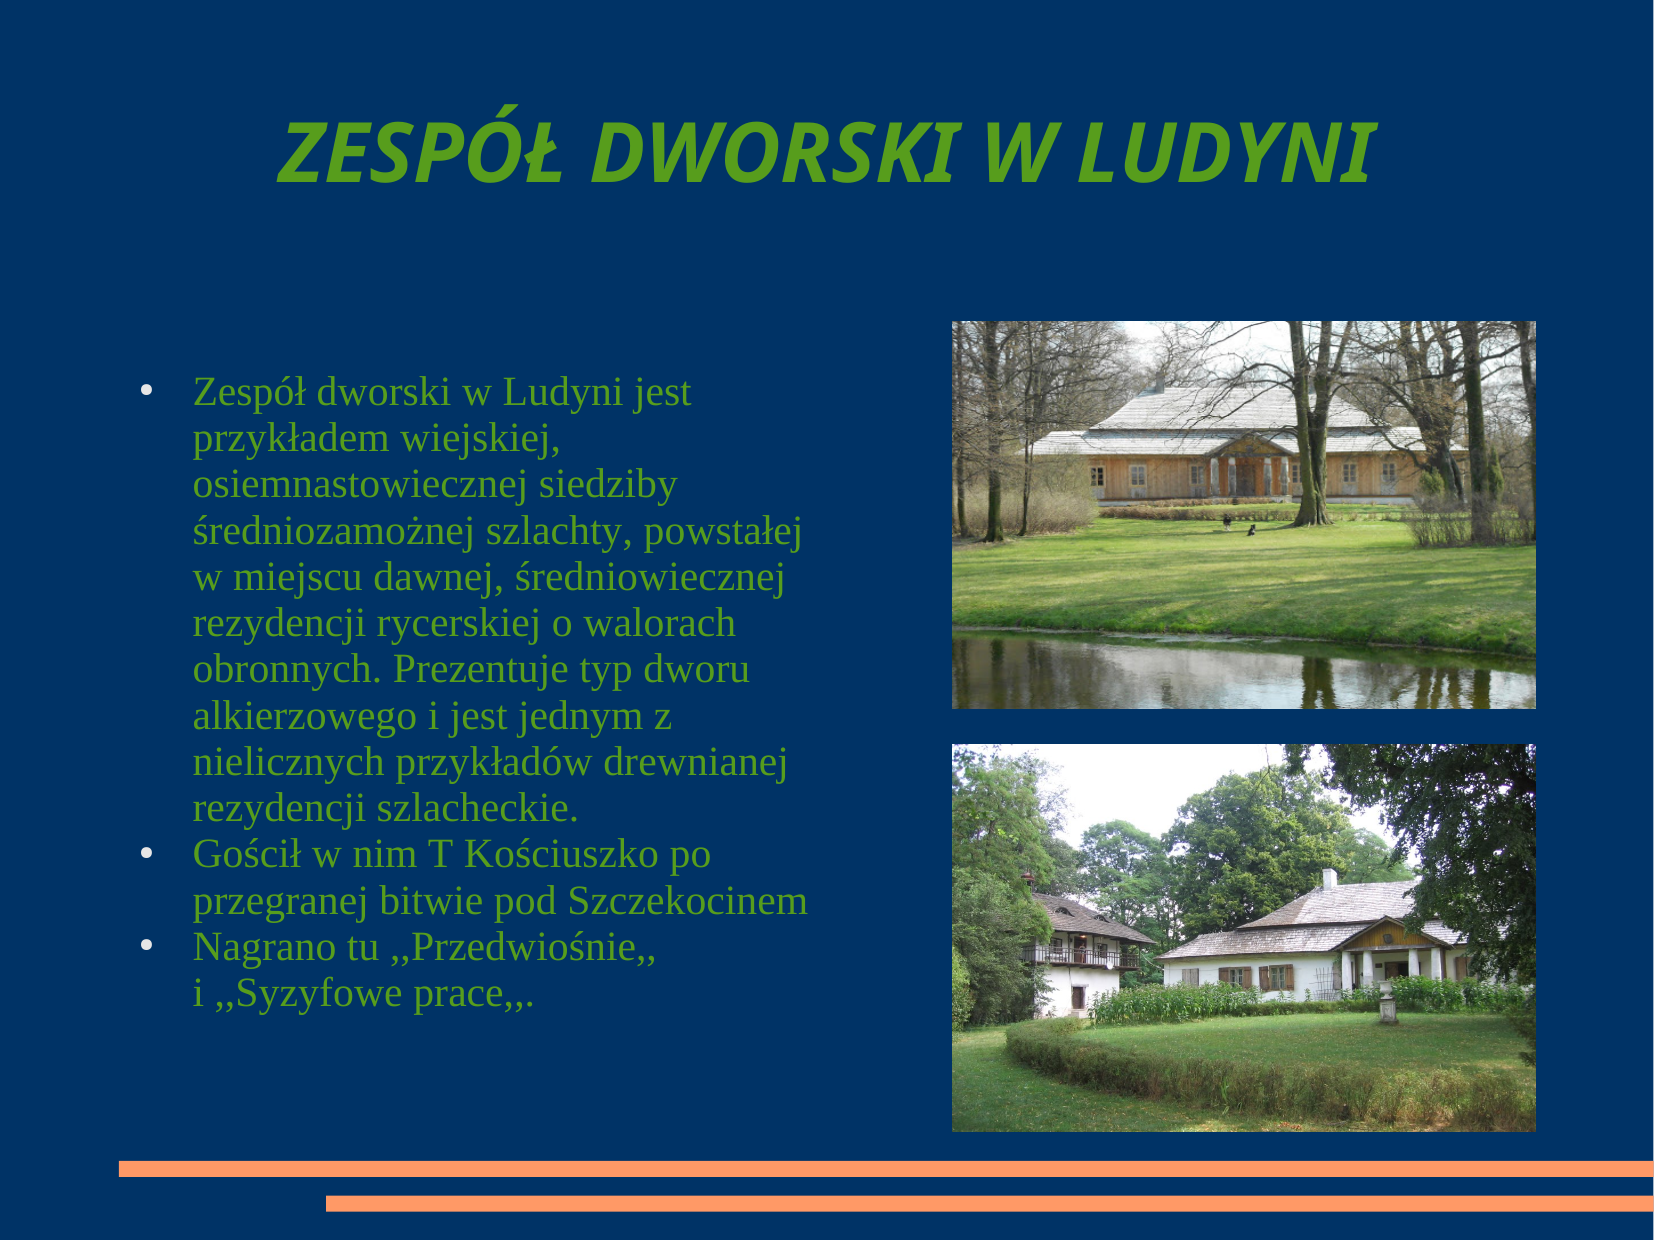

# ZESPÓŁ DWORSKI W LUDYNI
Zespół dworski w Ludyni jest przykładem wiejskiej, osiemnastowiecznej siedziby średniozamożnej szlachty, powstałej w miejscu dawnej, średniowiecznej rezydencji rycerskiej o walorach obronnych. Prezentuje typ dworu alkierzowego i jest jednym z nielicznych przykładów drewnianej rezydencji szlacheckie.
Gościł w nim T Kościuszko po przegranej bitwie pod Szczekocinem
Nagrano tu ,,Przedwiośnie,, i ,,Syzyfowe prace,,.